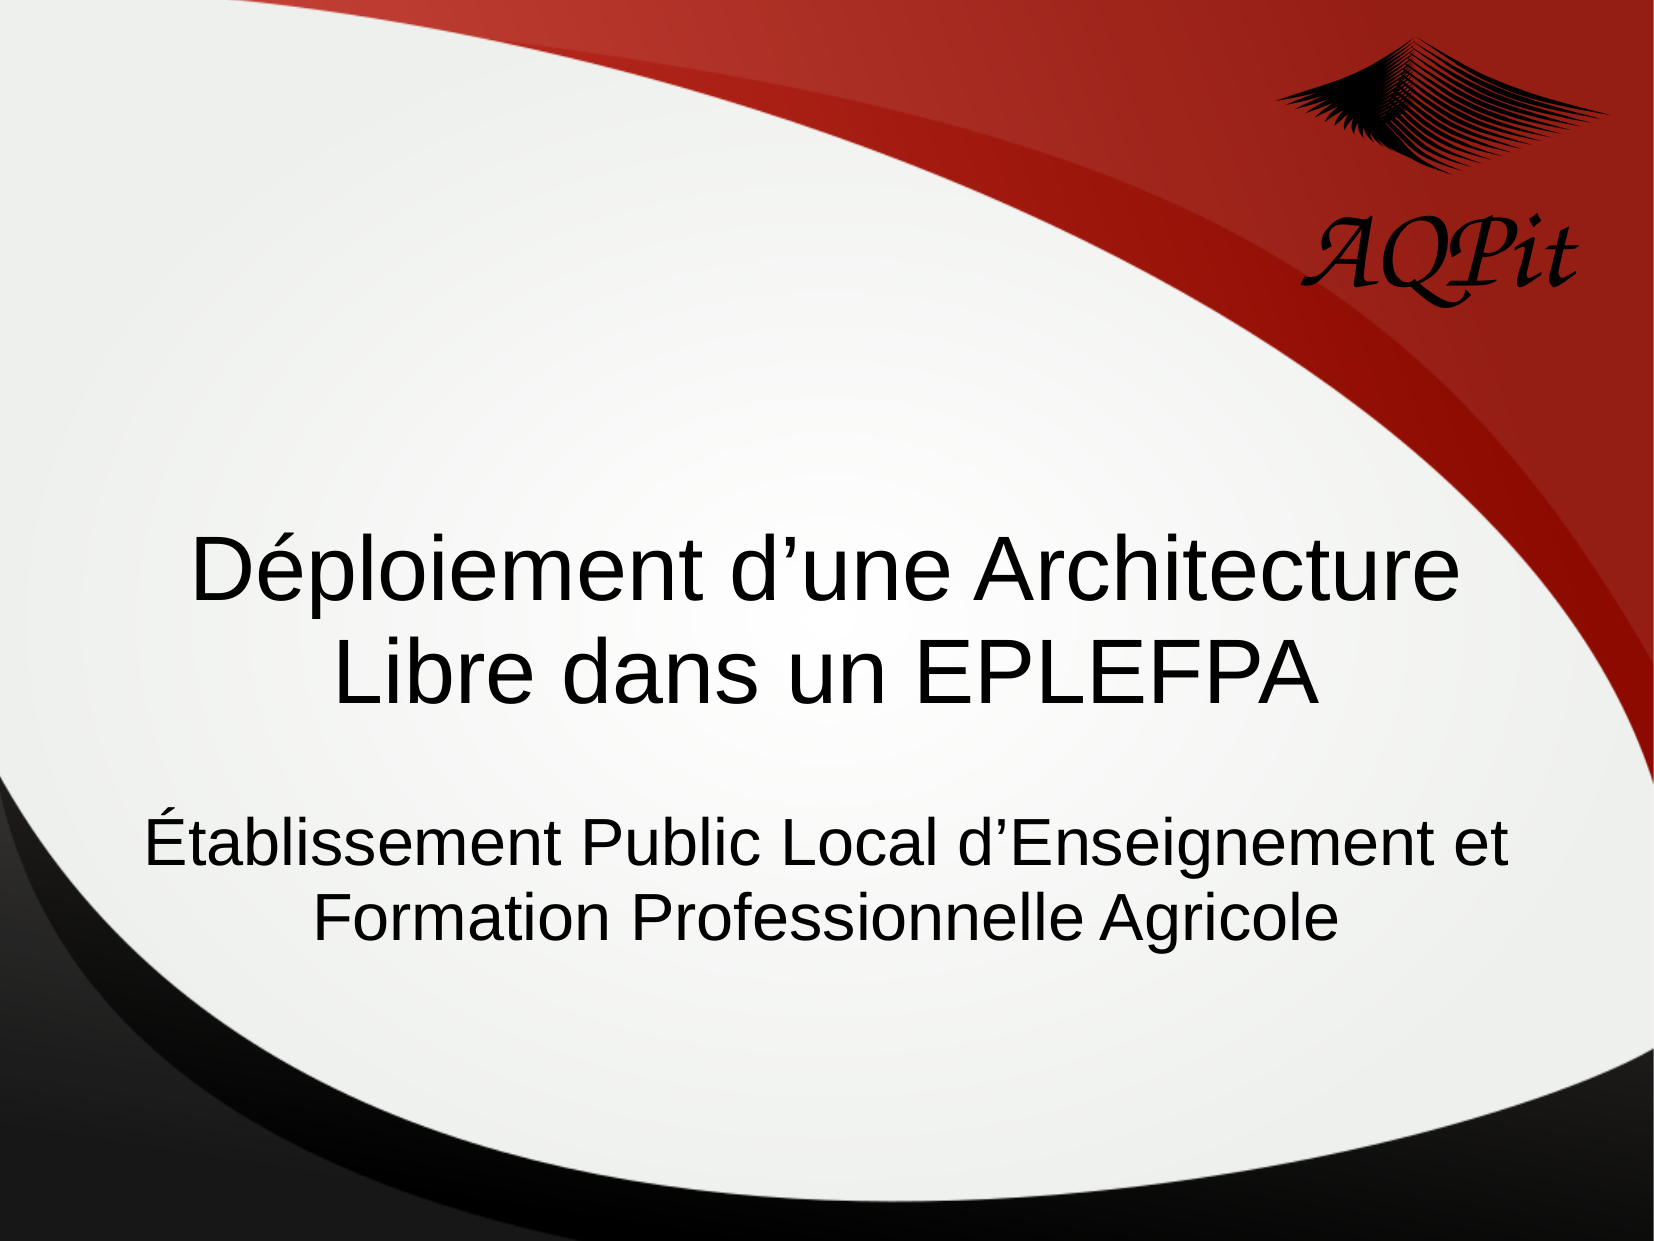

# Déploiement d’une Architecture Libre dans un EPLEFPA
Établissement Public Local d’Enseignement et Formation Professionnelle Agricole